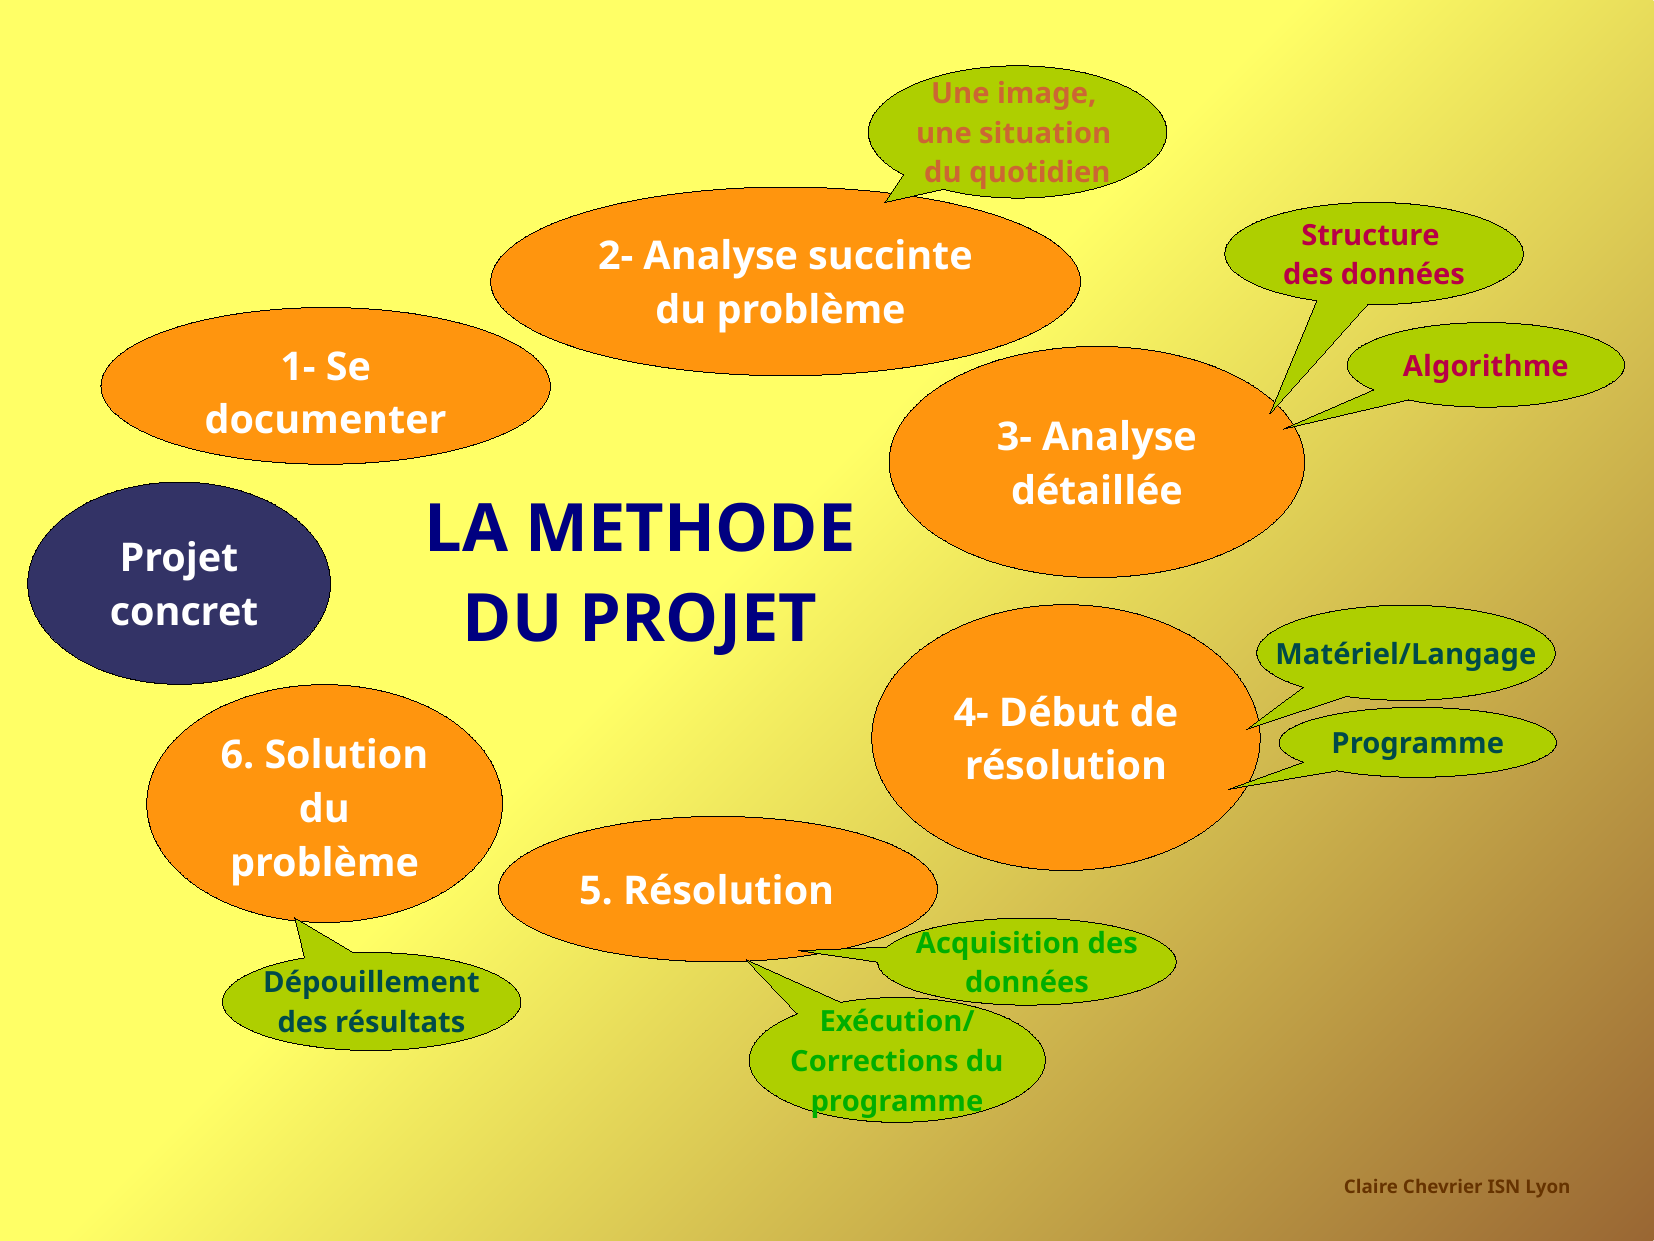

Une image,
une situation
du quotidien
2- Analyse succinte du problème
Structure
des données
1- Se documenter
Algorithme
3- Analyse détaillée
LA METHODE DU PROJET
Projet
 concret
4- Début de résolution
Matériel/Langage
6. Solution du problème
Programme
5. Résolution
Acquisition des
données
Dépouillement
des résultats
Exécution/
Corrections du
programme
Claire Chevrier ISN Lyon